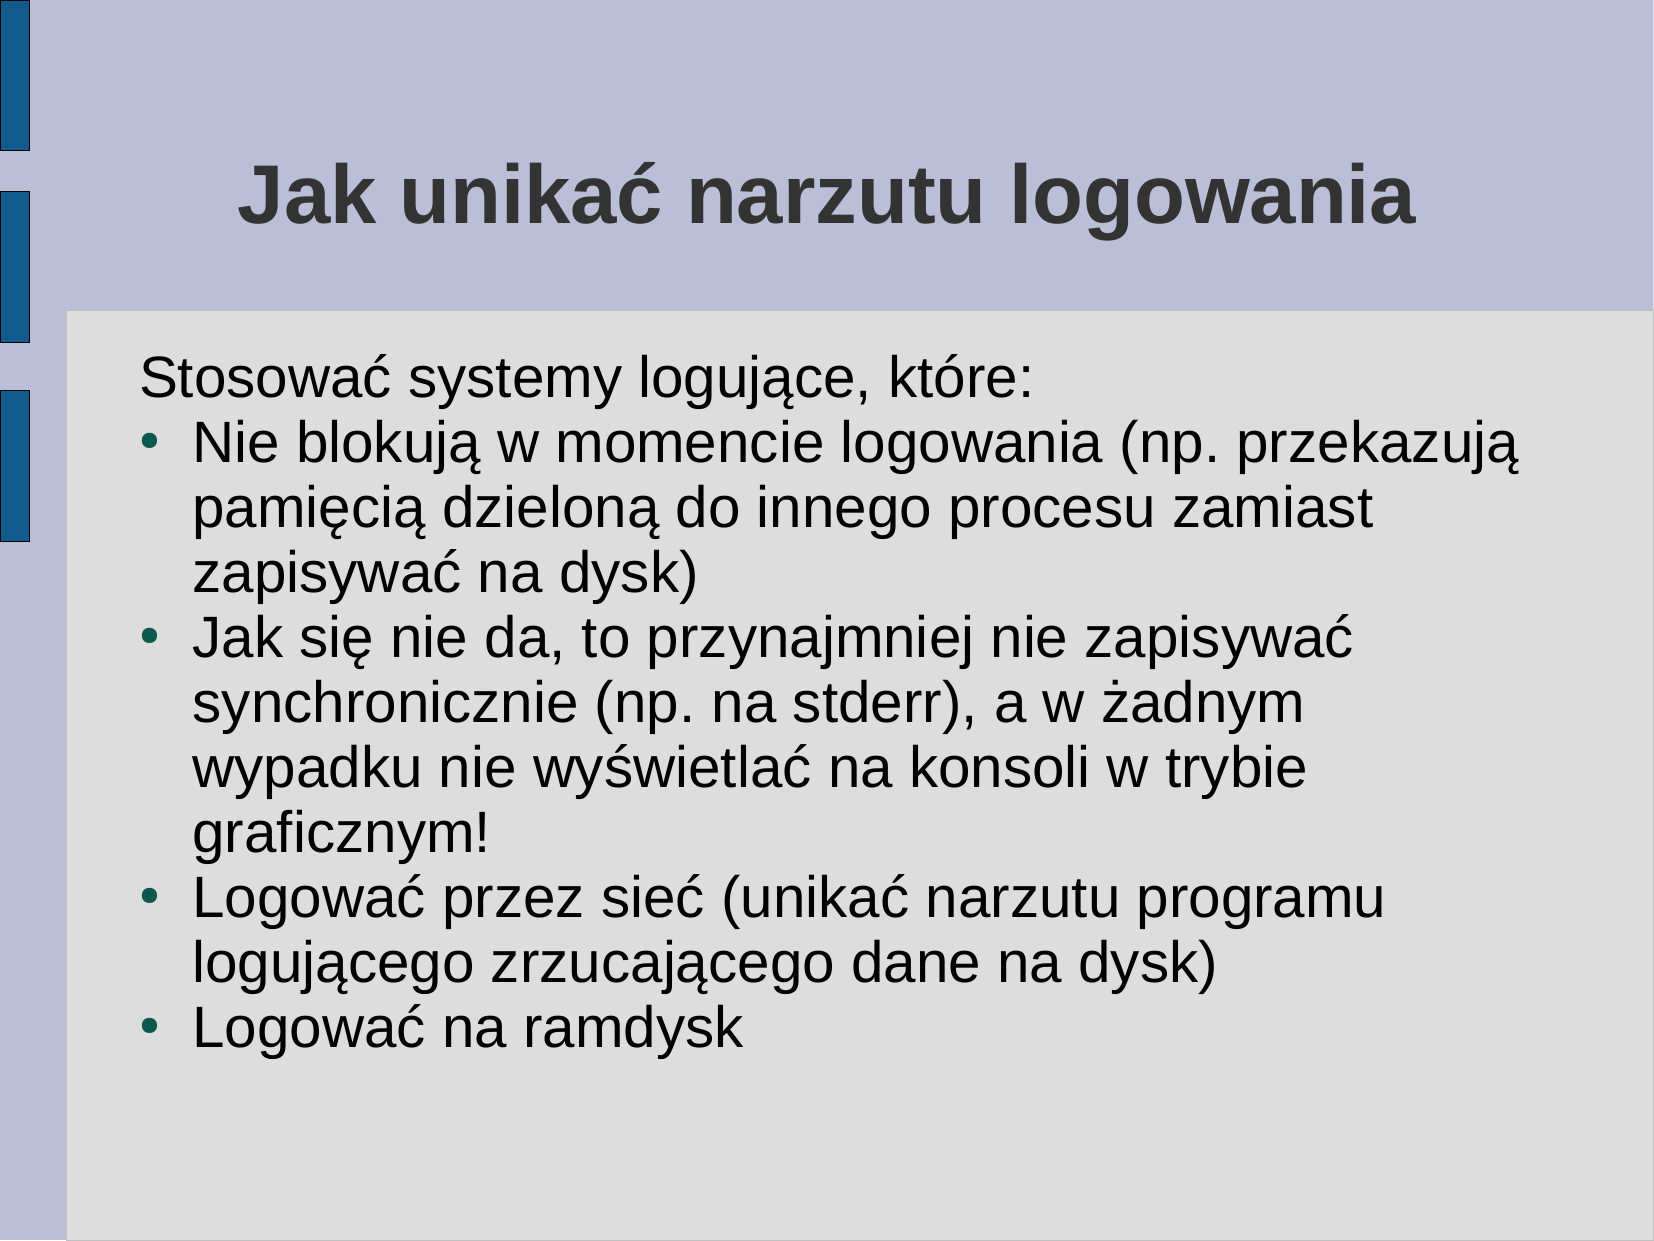

# Jak unikać narzutu logowania
Stosować systemy logujące, które:
Nie blokują w momencie logowania (np. przekazują pamięcią dzieloną do innego procesu zamiast zapisywać na dysk)
Jak się nie da, to przynajmniej nie zapisywać synchronicznie (np. na stderr), a w żadnym wypadku nie wyświetlać na konsoli w trybie graficznym!
Logować przez sieć (unikać narzutu programu logującego zrzucającego dane na dysk)
Logować na ramdysk